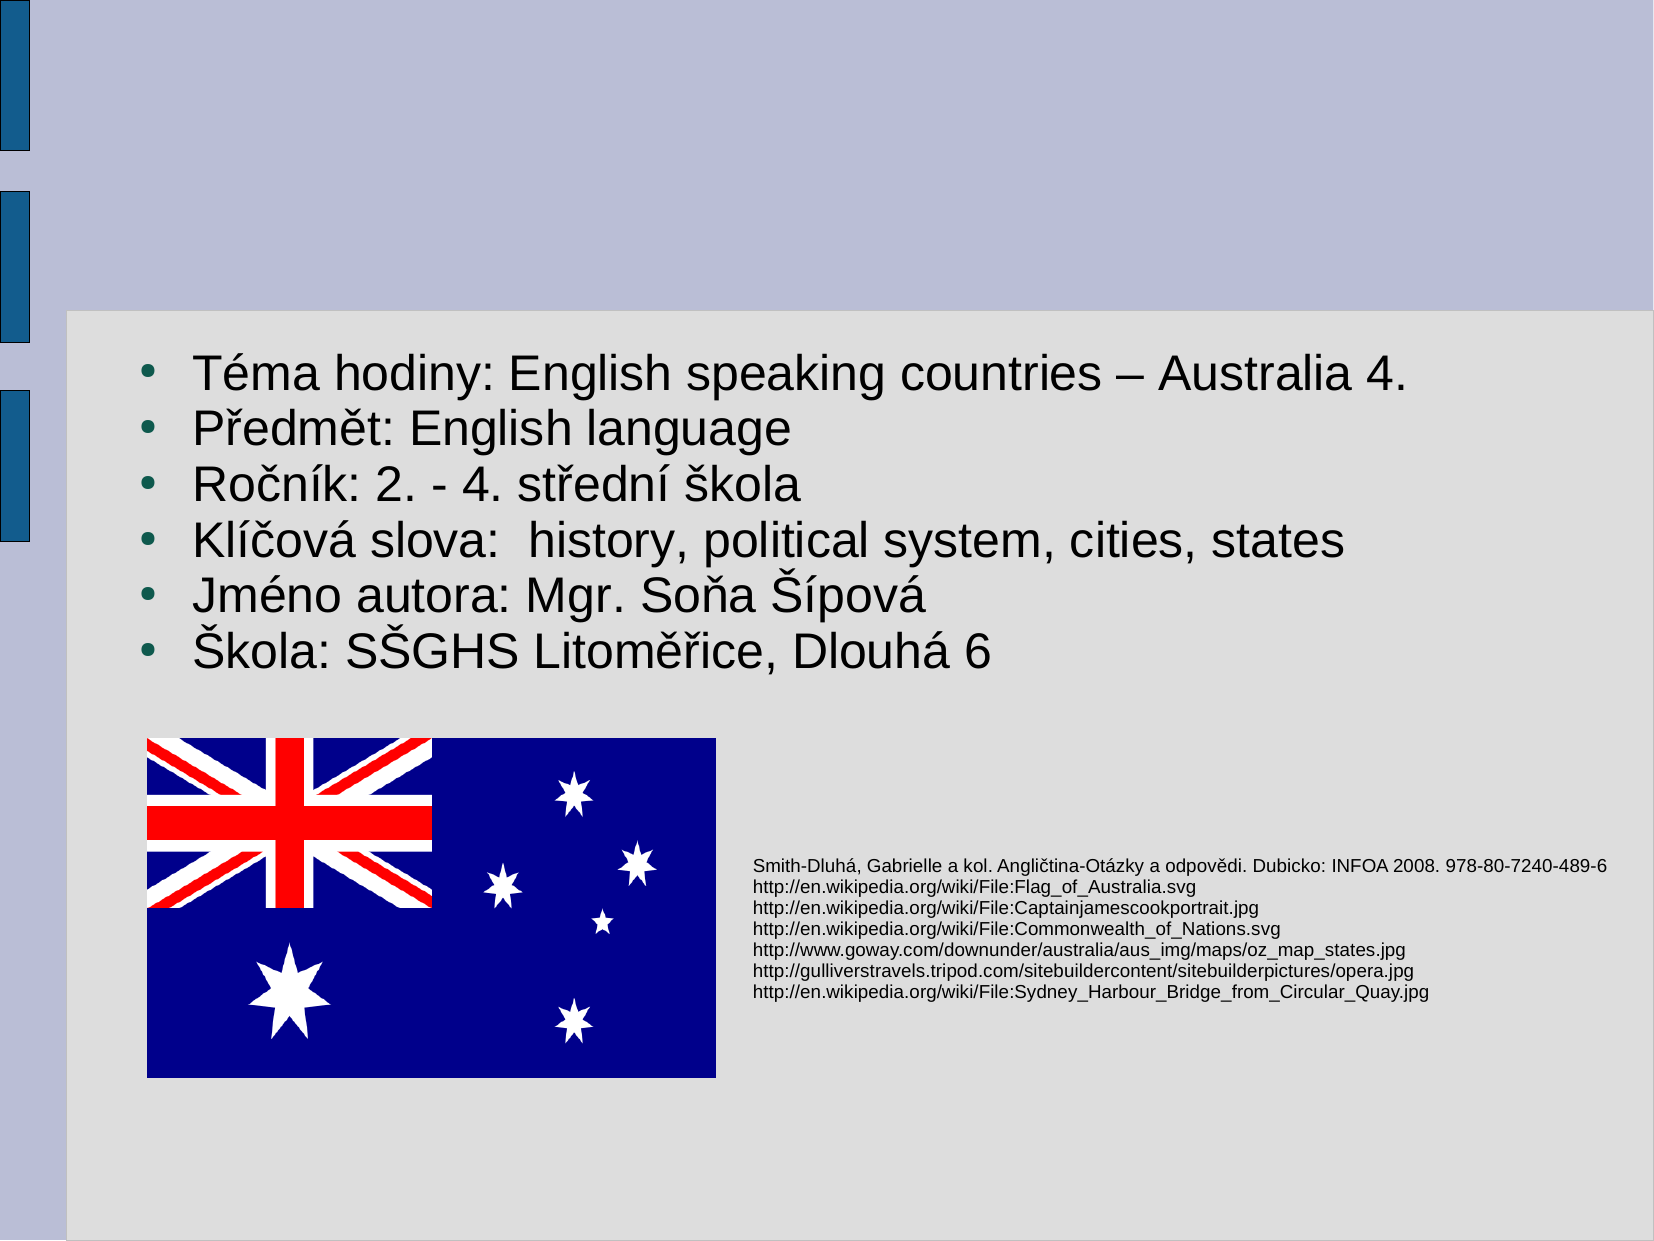

# Téma hodiny: English speaking countries – Australia 4.
Předmět: English language
Ročník: 2. - 4. střední škola
Klíčová slova: history, political system, cities, states
Jméno autora: Mgr. Soňa Šípová
Škola: SŠGHS Litoměřice, Dlouhá 6
Smith-Dluhá, Gabrielle a kol. Angličtina-Otázky a odpovědi. Dubicko: INFOA 2008. 978-80-7240-489-6
http://en.wikipedia.org/wiki/File:Flag_of_Australia.svg
http://en.wikipedia.org/wiki/File:Captainjamescookportrait.jpg
http://en.wikipedia.org/wiki/File:Commonwealth_of_Nations.svg
http://www.goway.com/downunder/australia/aus_img/maps/oz_map_states.jpg
http://gulliverstravels.tripod.com/sitebuildercontent/sitebuilderpictures/opera.jpg
http://en.wikipedia.org/wiki/File:Sydney_Harbour_Bridge_from_Circular_Quay.jpg